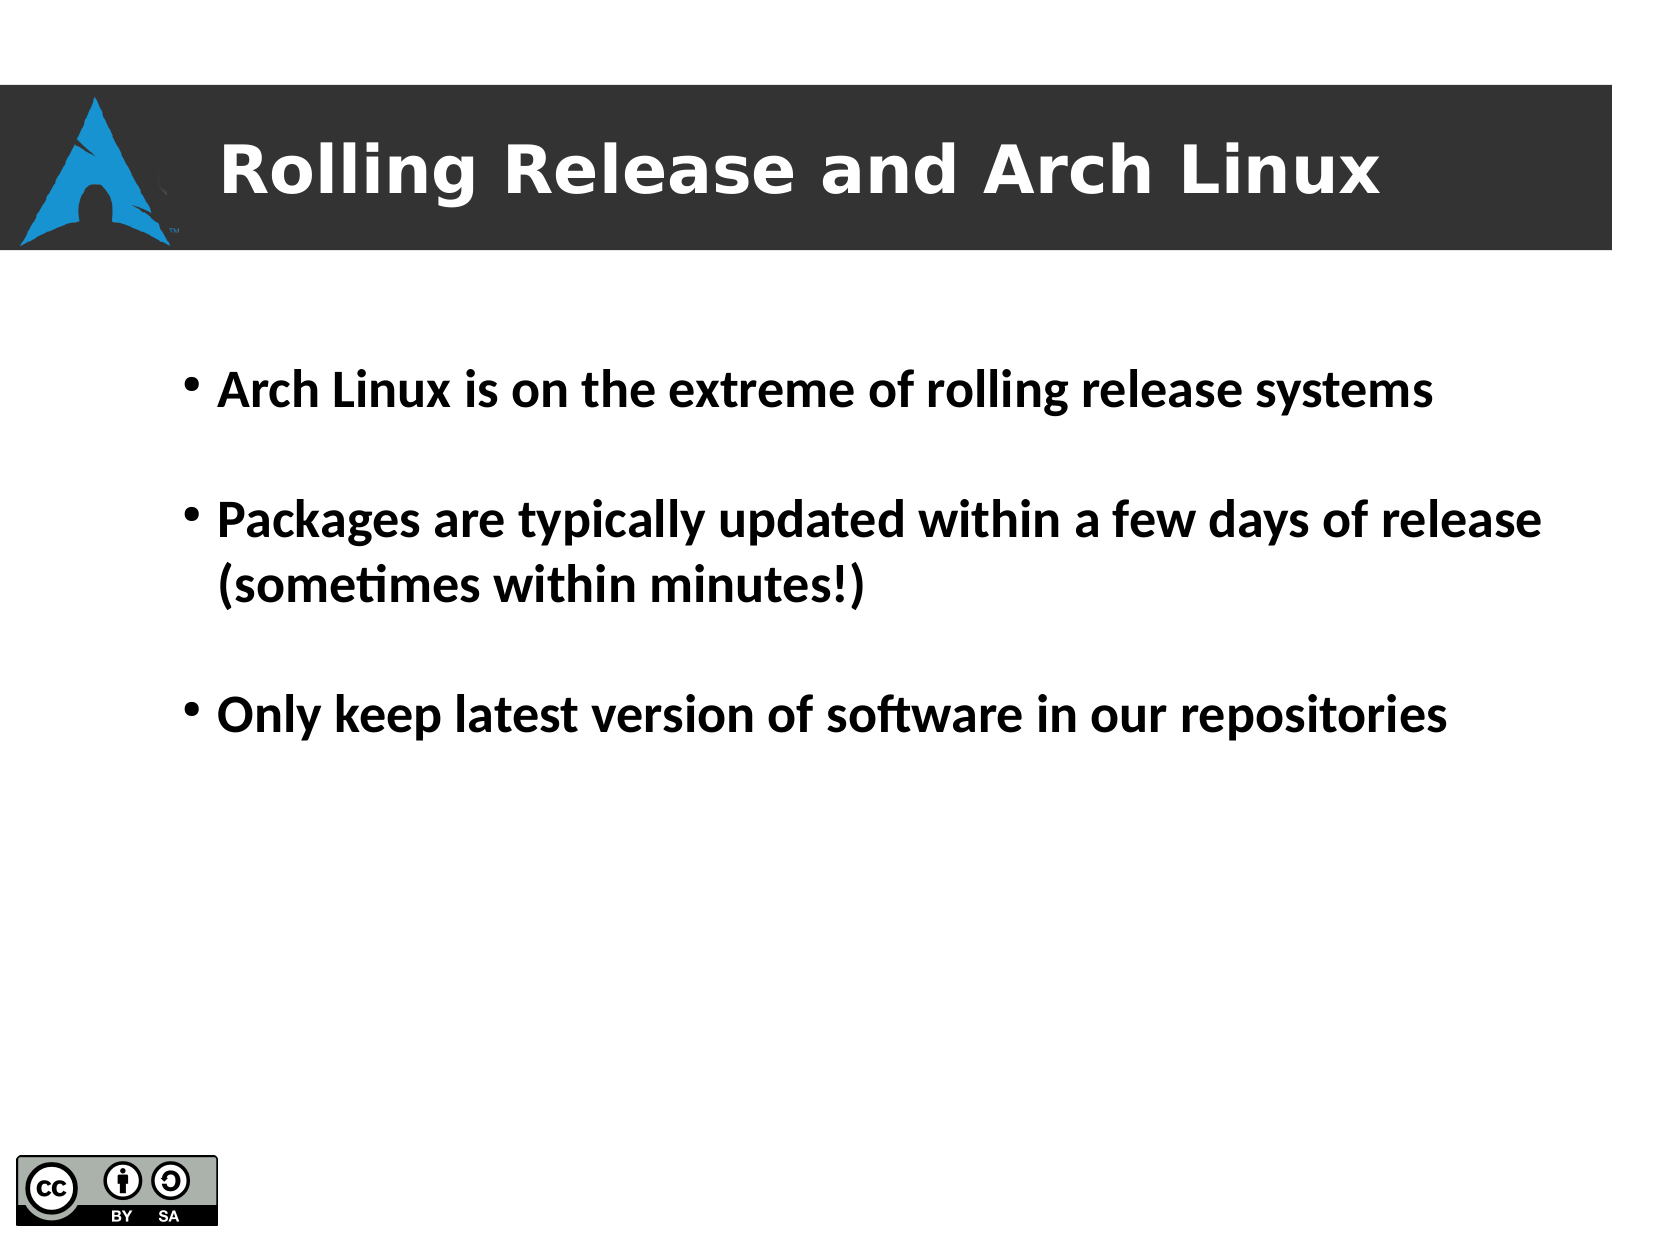

Rolling Release and Arch Linux
#
Arch Linux is on the extreme of rolling release systems
Packages are typically updated within a few days of release (sometimes within minutes!)
Only keep latest version of software in our repositories